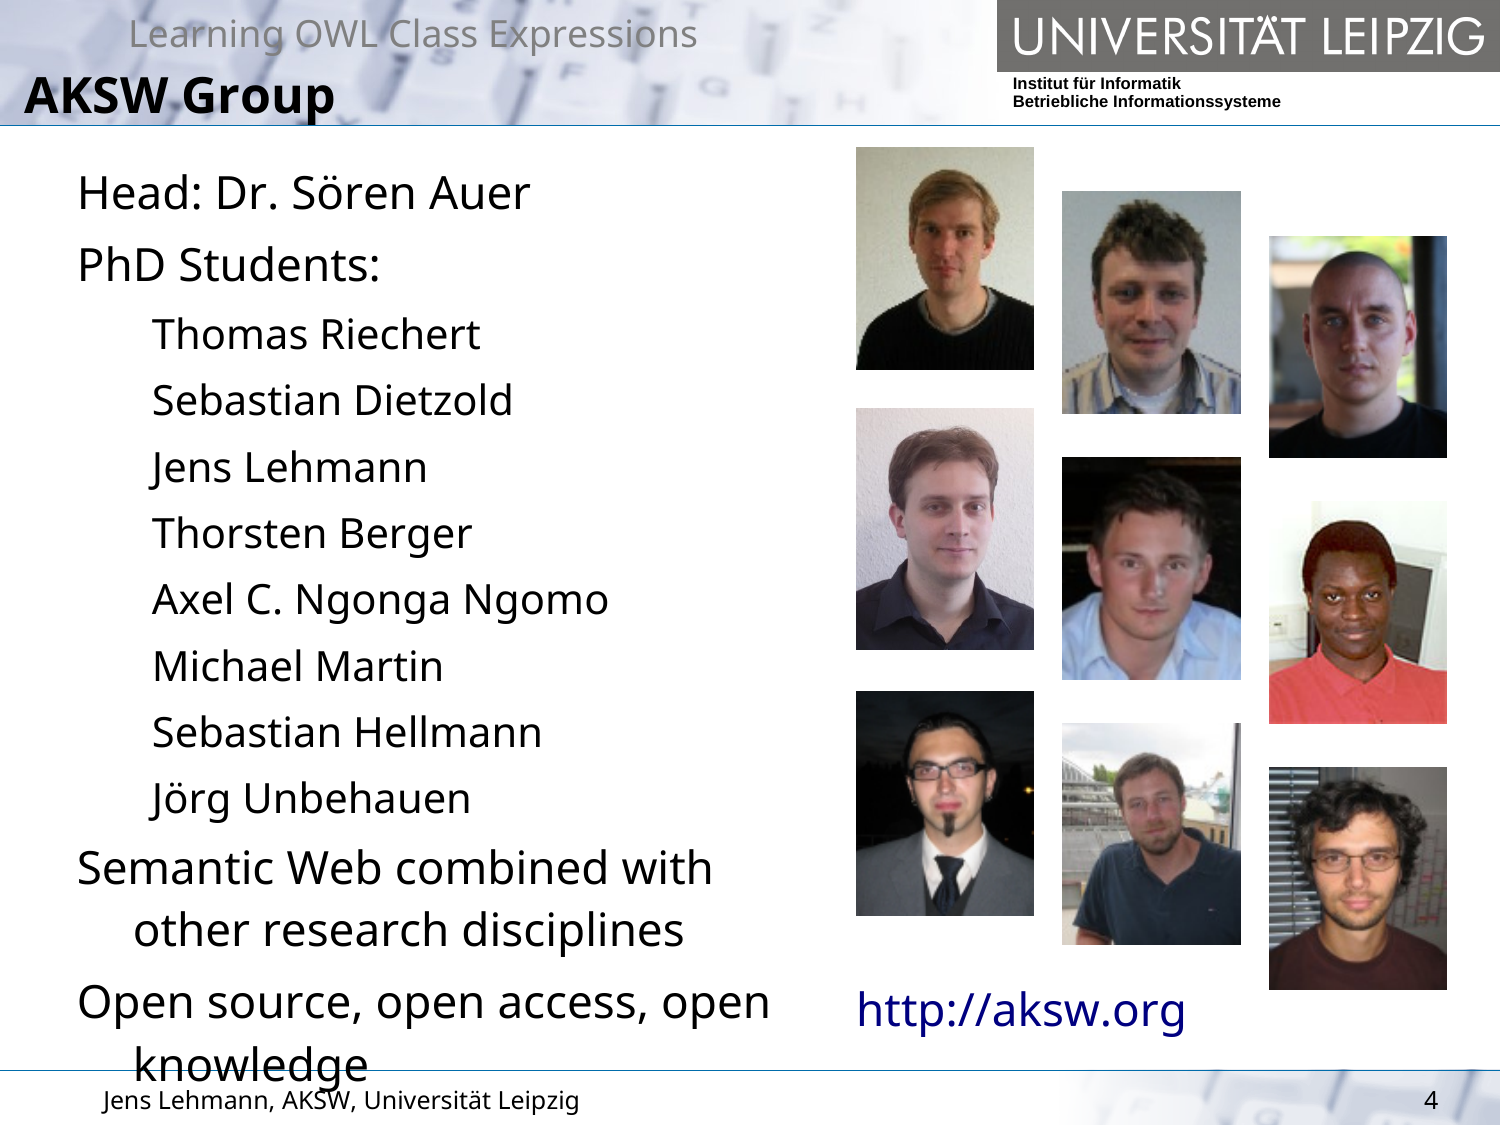

# AKSW Group
Head: Dr. Sören Auer
PhD Students:
Thomas Riechert
Sebastian Dietzold
Jens Lehmann
Thorsten Berger
Axel C. Ngonga Ngomo
Michael Martin
Sebastian Hellmann
Jörg Unbehauen
Semantic Web combined with other research disciplines
Open source, open access, open knowledge
http://aksw.org
Jens Lehmann, AKSW, Universität Leipzig
4